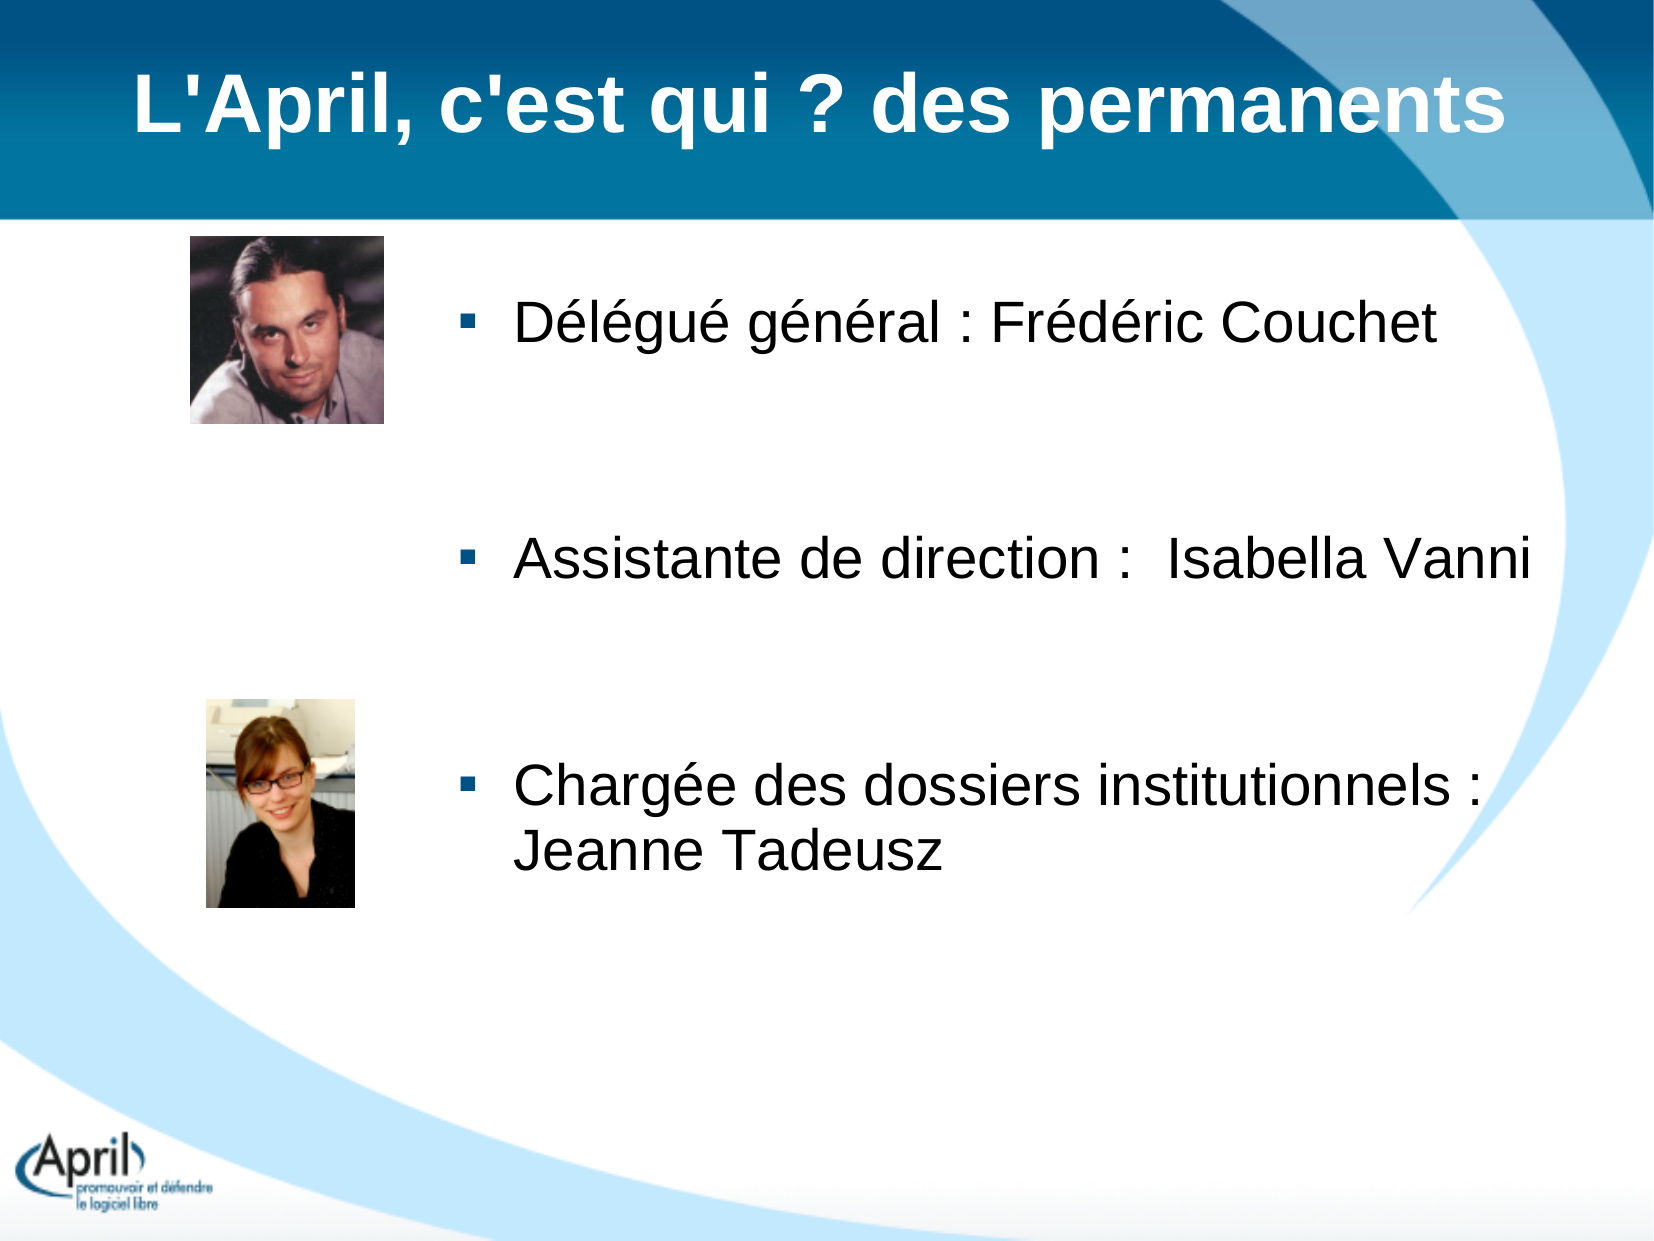

# L'April, c'est qui ? des permanents
Délégué général : Frédéric Couchet
Assistante de direction : Isabella Vanni
Chargée des dossiers institutionnels : Jeanne Tadeusz